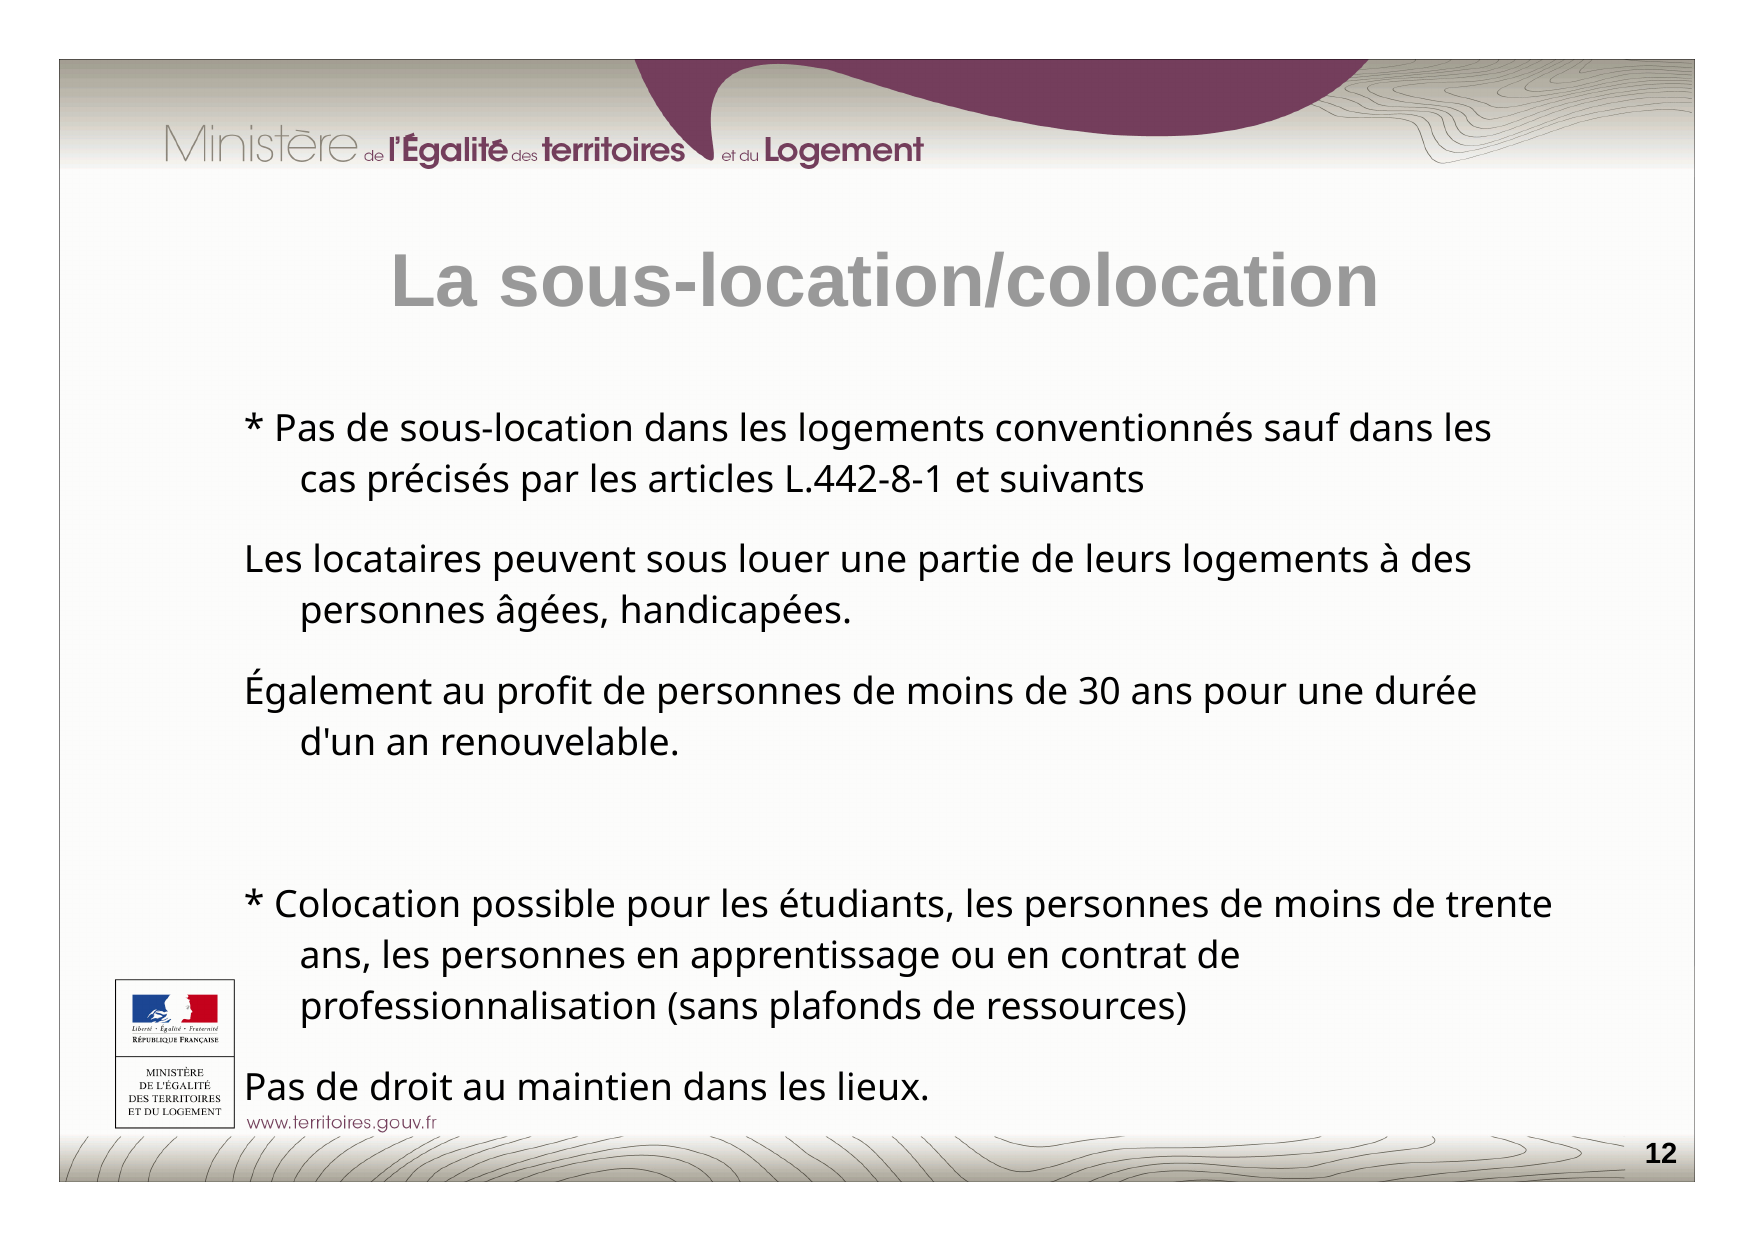

# La sous-location/colocation
* Pas de sous-location dans les logements conventionnés sauf dans les cas précisés par les articles L.442-8-1 et suivants
Les locataires peuvent sous louer une partie de leurs logements à des personnes âgées, handicapées.
Également au profit de personnes de moins de 30 ans pour une durée d'un an renouvelable.
* Colocation possible pour les étudiants, les personnes de moins de trente ans, les personnes en apprentissage ou en contrat de professionnalisation (sans plafonds de ressources)
Pas de droit au maintien dans les lieux.